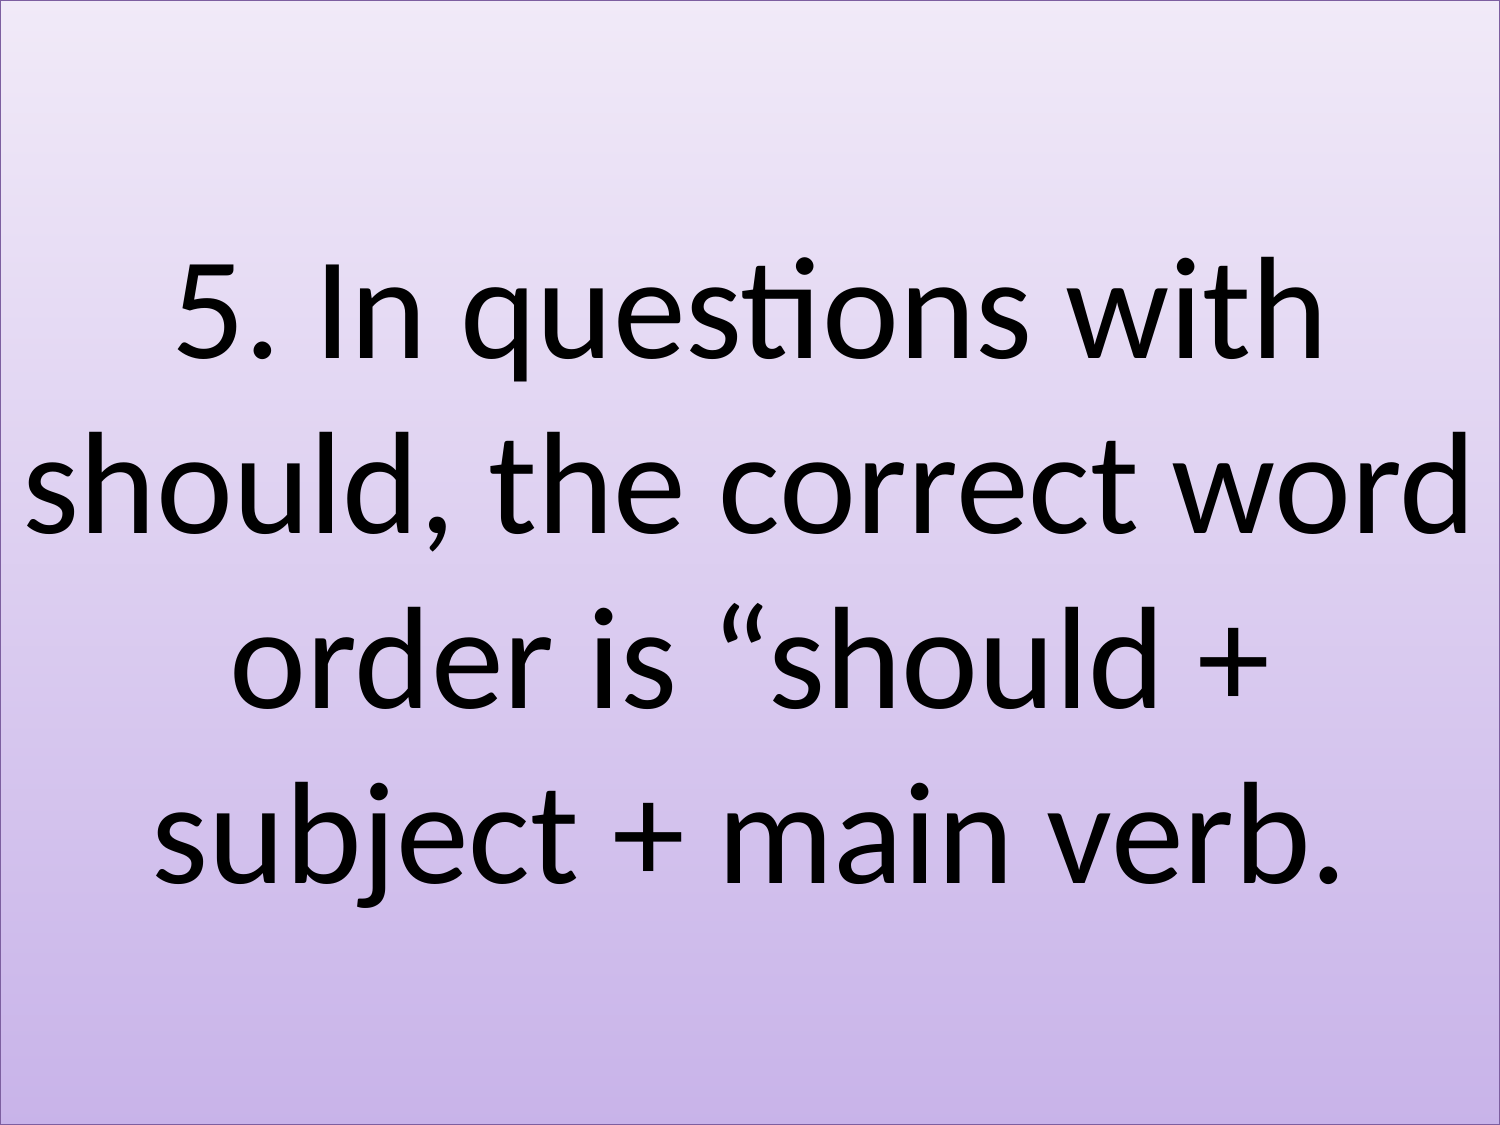

# 5. In questions with should, the correct word order is “should + subject + main verb.